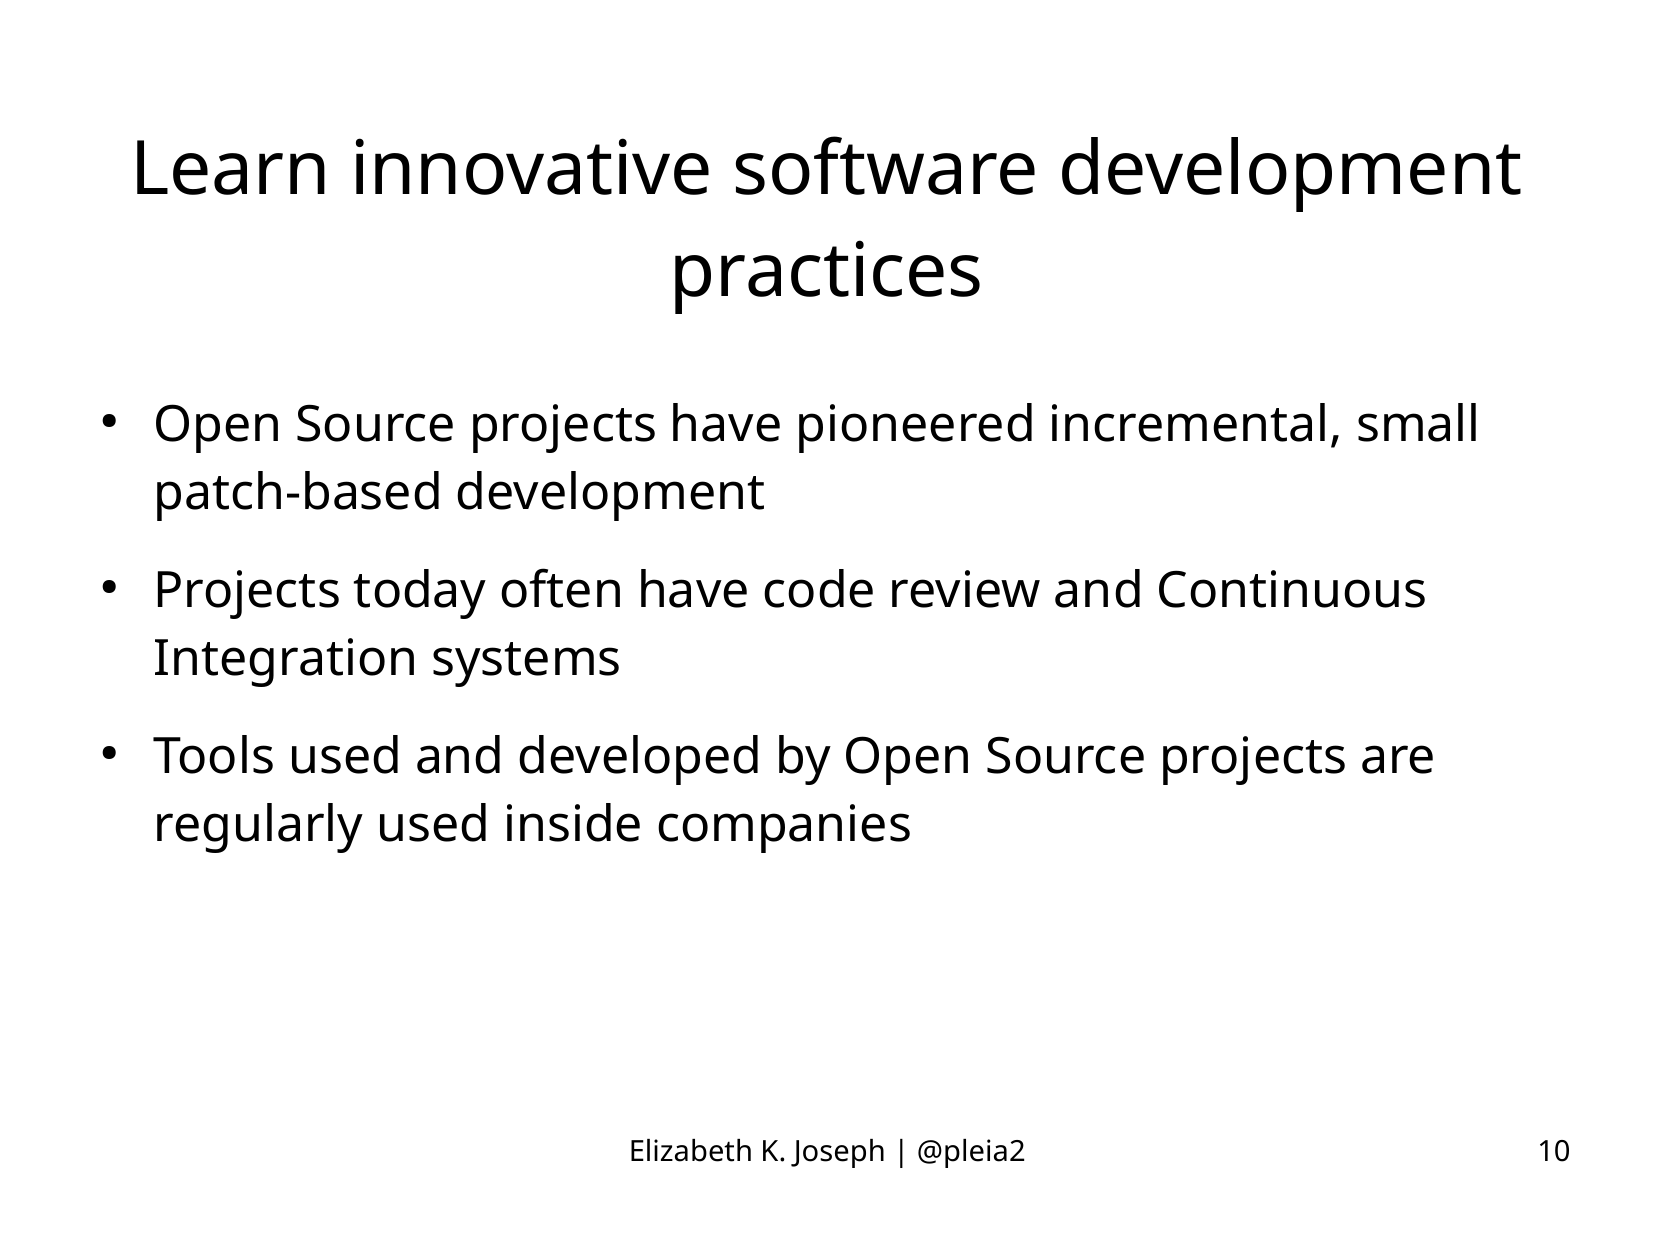

# Learn innovative software development practices
Open Source projects have pioneered incremental, small patch-based development
Projects today often have code review and Continuous Integration systems
Tools used and developed by Open Source projects are regularly used inside companies
Elizabeth K. Joseph | @pleia2
10